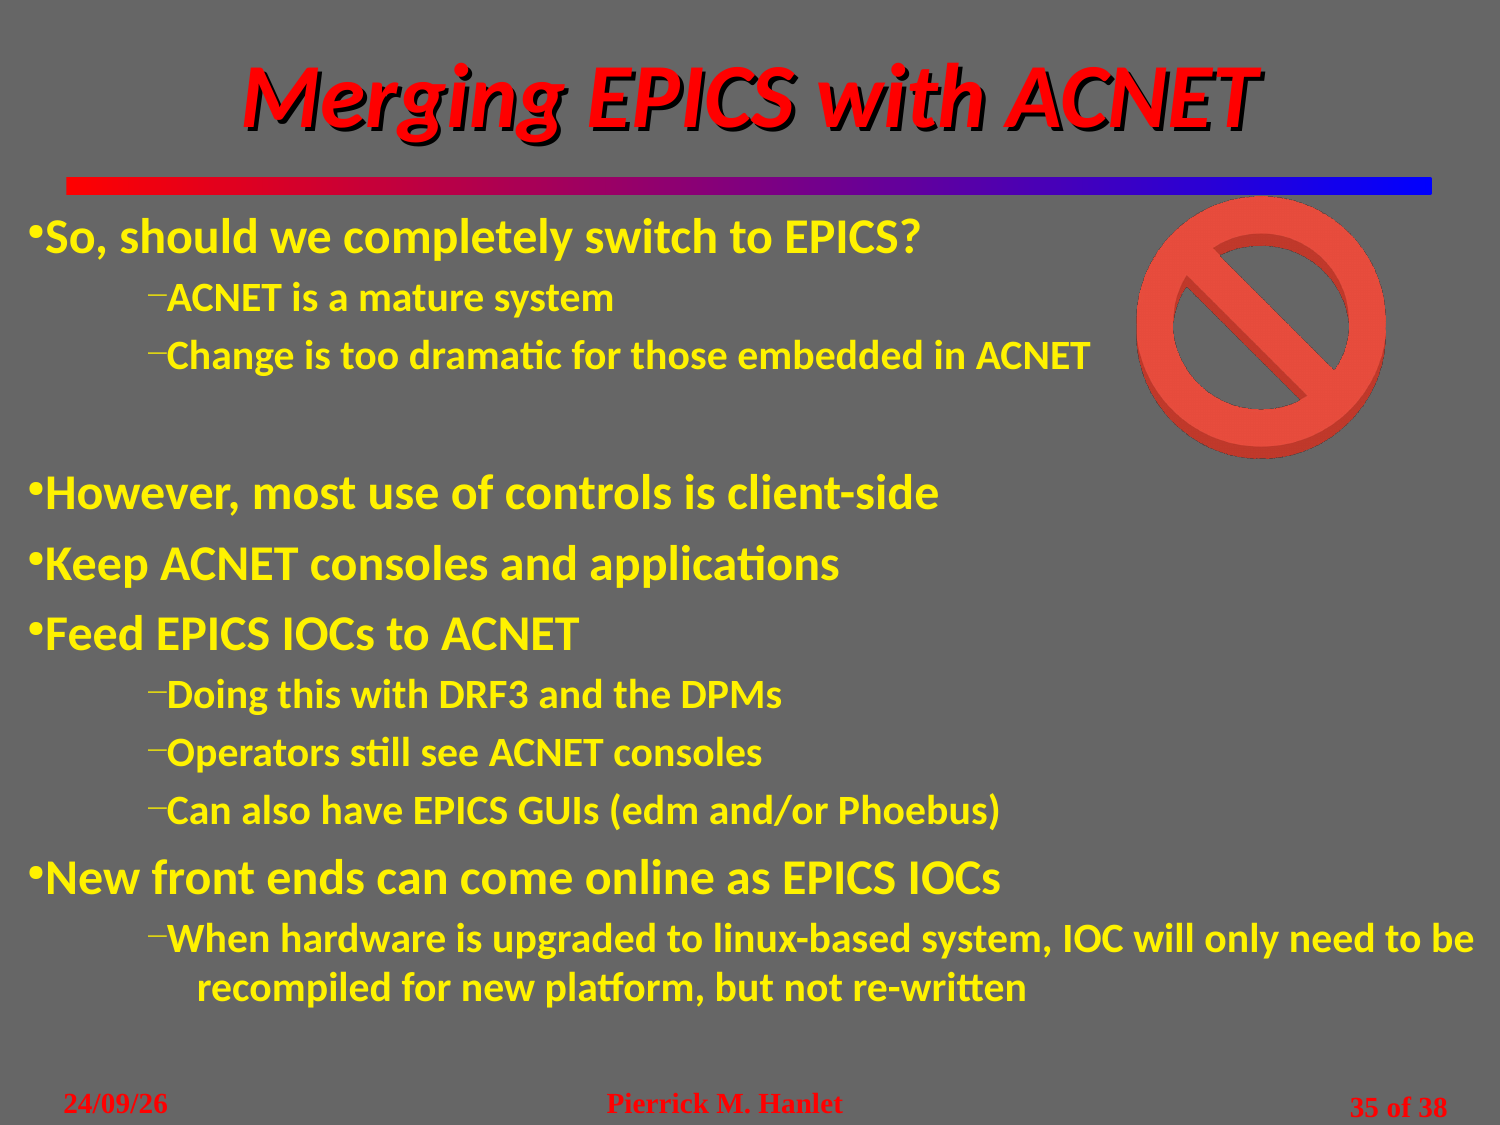

# Merging EPICS with ACNET
So, should we completely switch to EPICS?
ACNET is a mature system
Change is too dramatic for those embedded in ACNET
However, most use of controls is client-side
Keep ACNET consoles and applications
Feed EPICS IOCs to ACNET
Doing this with DRF3 and the DPMs
Operators still see ACNET consoles
Can also have EPICS GUIs (edm and/or Phoebus)
New front ends can come online as EPICS IOCs
When hardware is upgraded to linux-based system, IOC will only need to be recompiled for new platform, but not re-written
35
Pierrick Hanlet